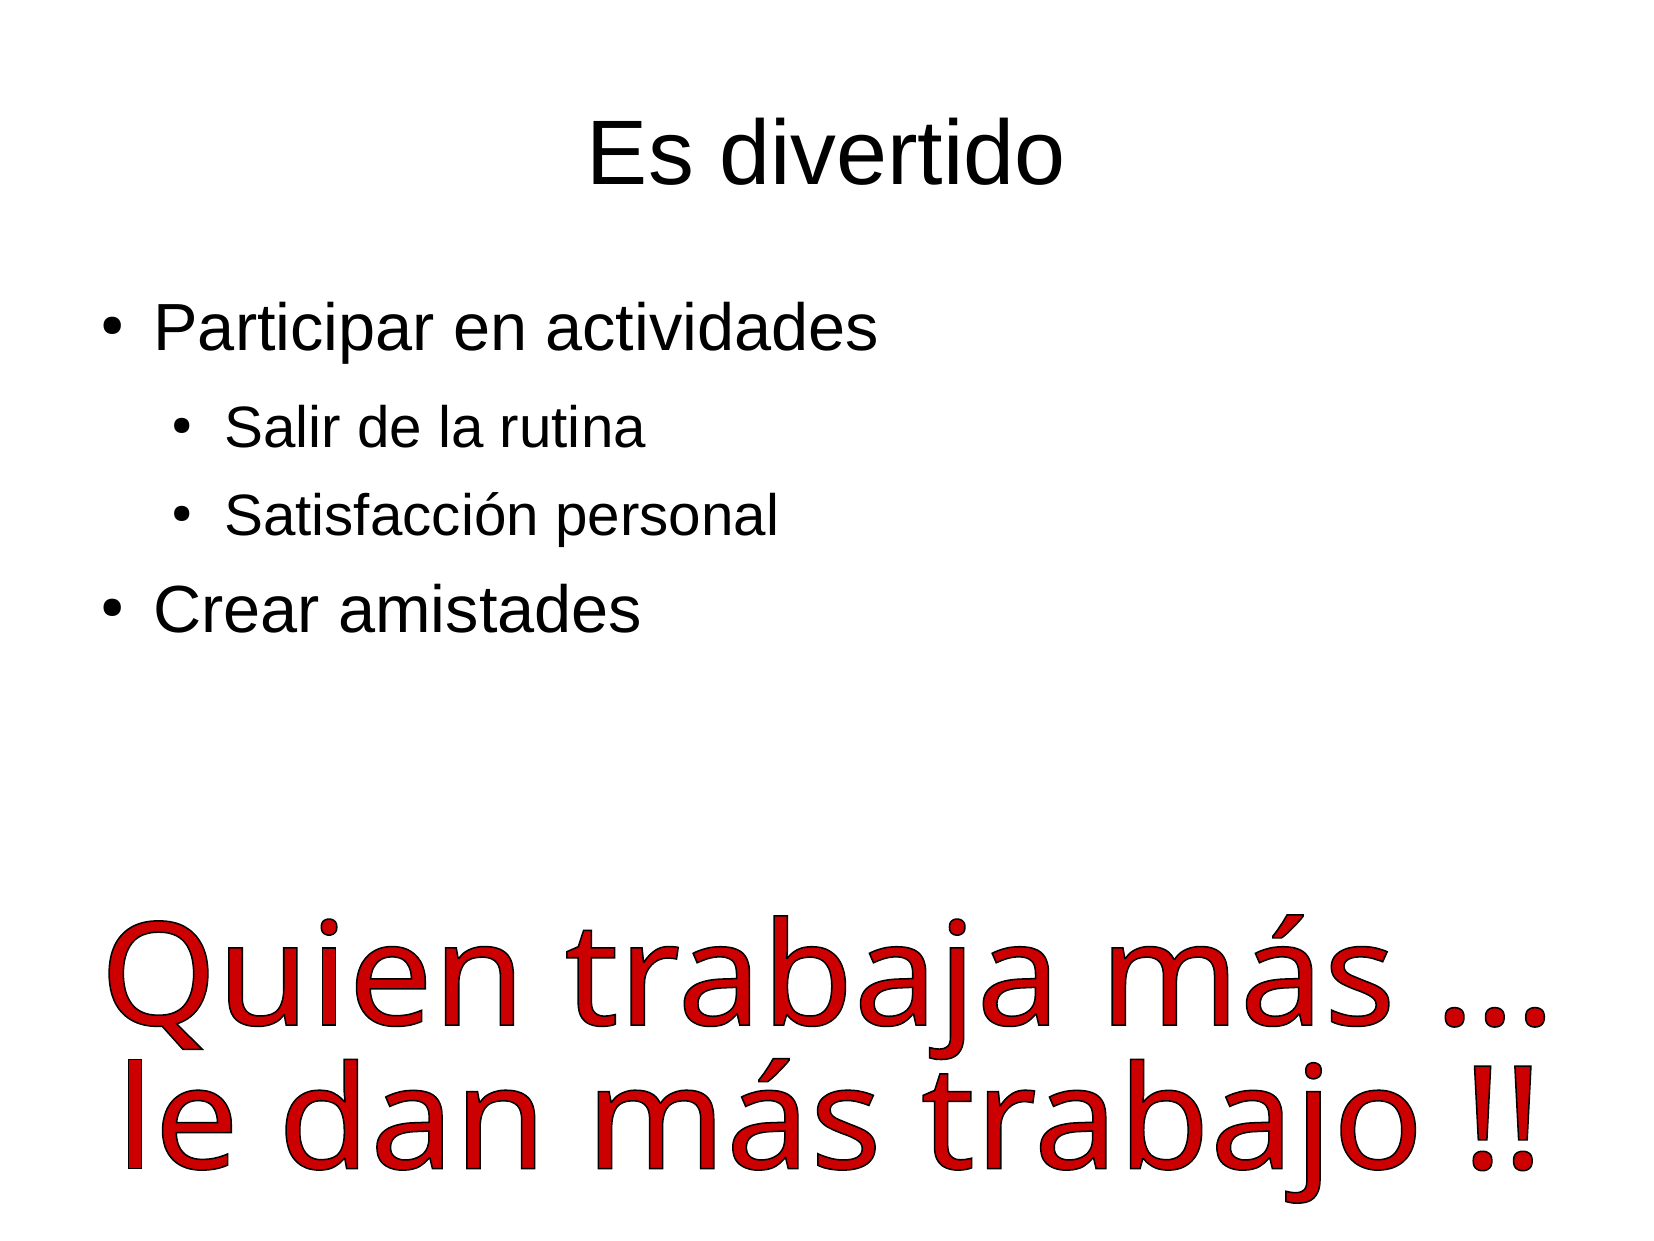

# Es divertido
Participar en actividades
Salir de la rutina
Satisfacción personal
Crear amistades
Quien trabaja más ...
le dan más trabajo !!